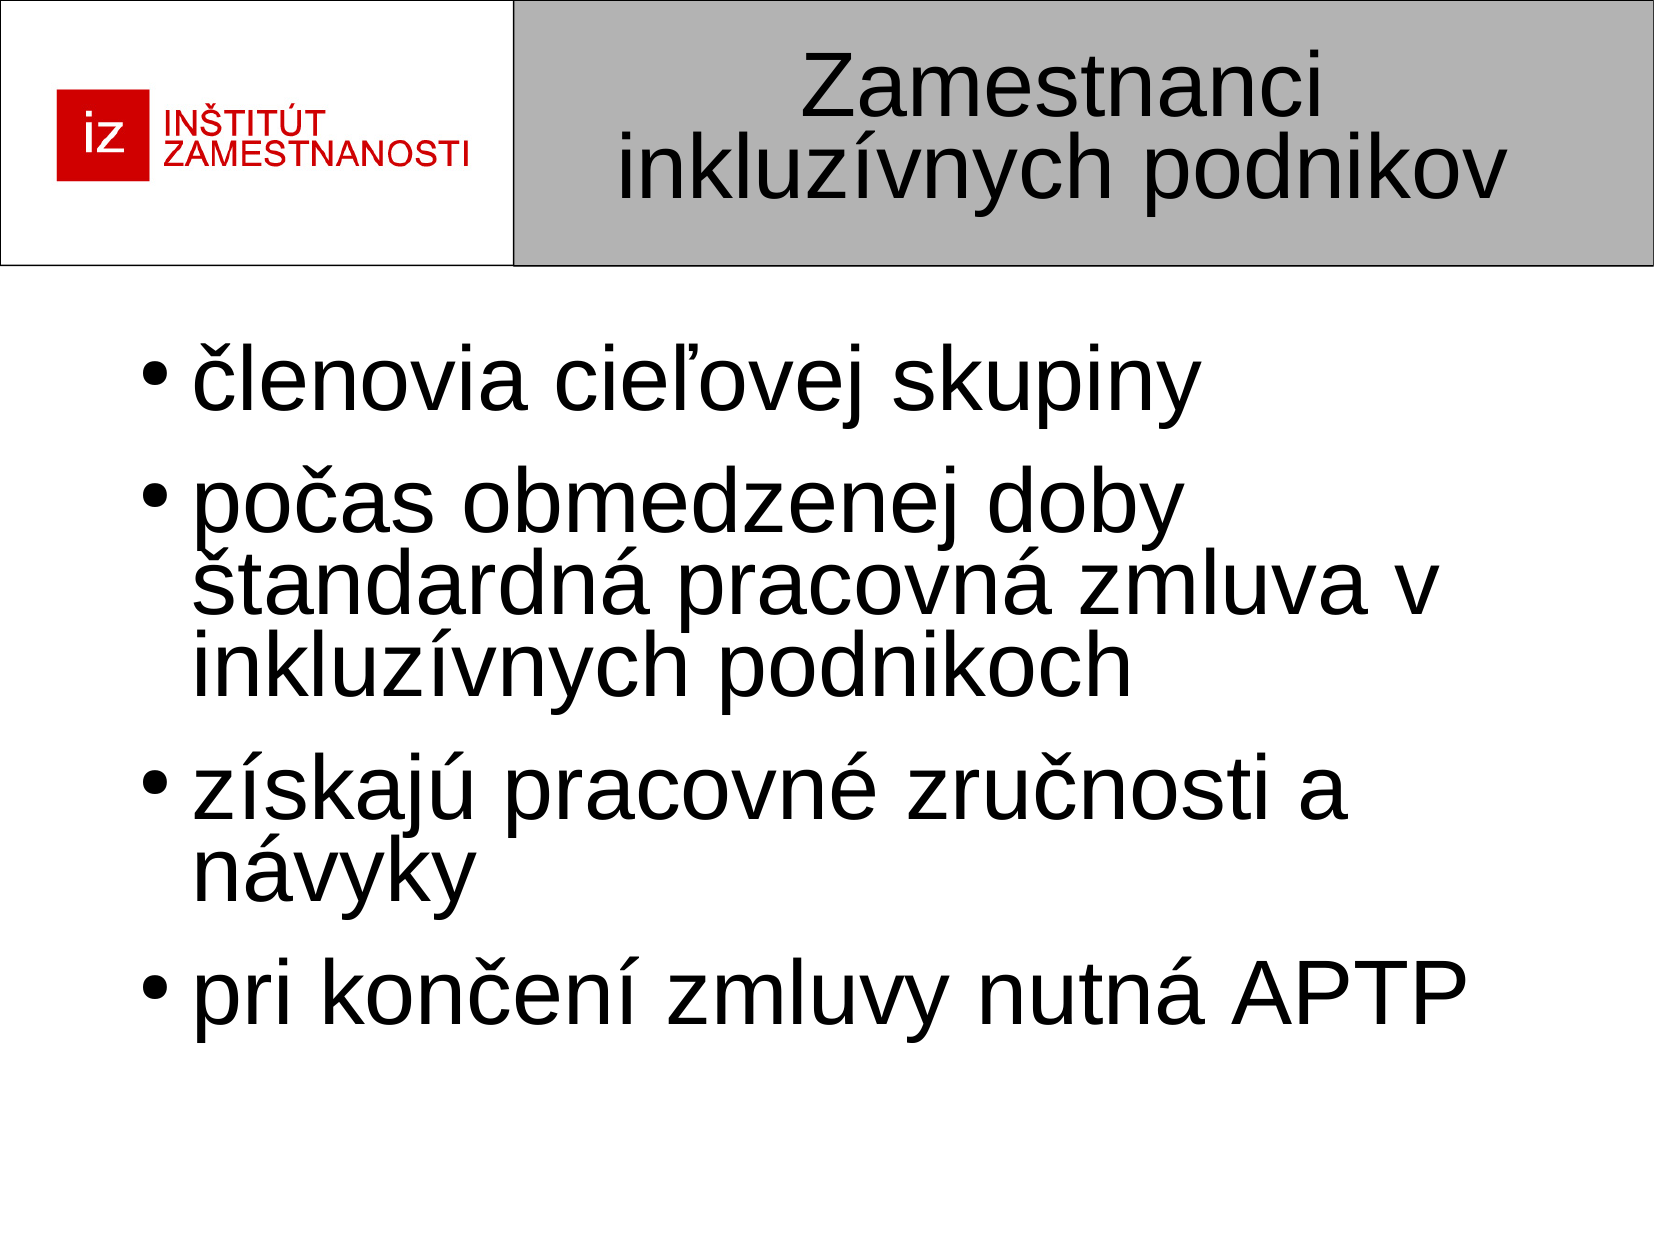

# Zamestnanci inkluzívnych podnikov
členovia cieľovej skupiny
počas obmedzenej doby štandardná pracovná zmluva v inkluzívnych podnikoch
získajú pracovné zručnosti a návyky
pri končení zmluvy nutná APTP